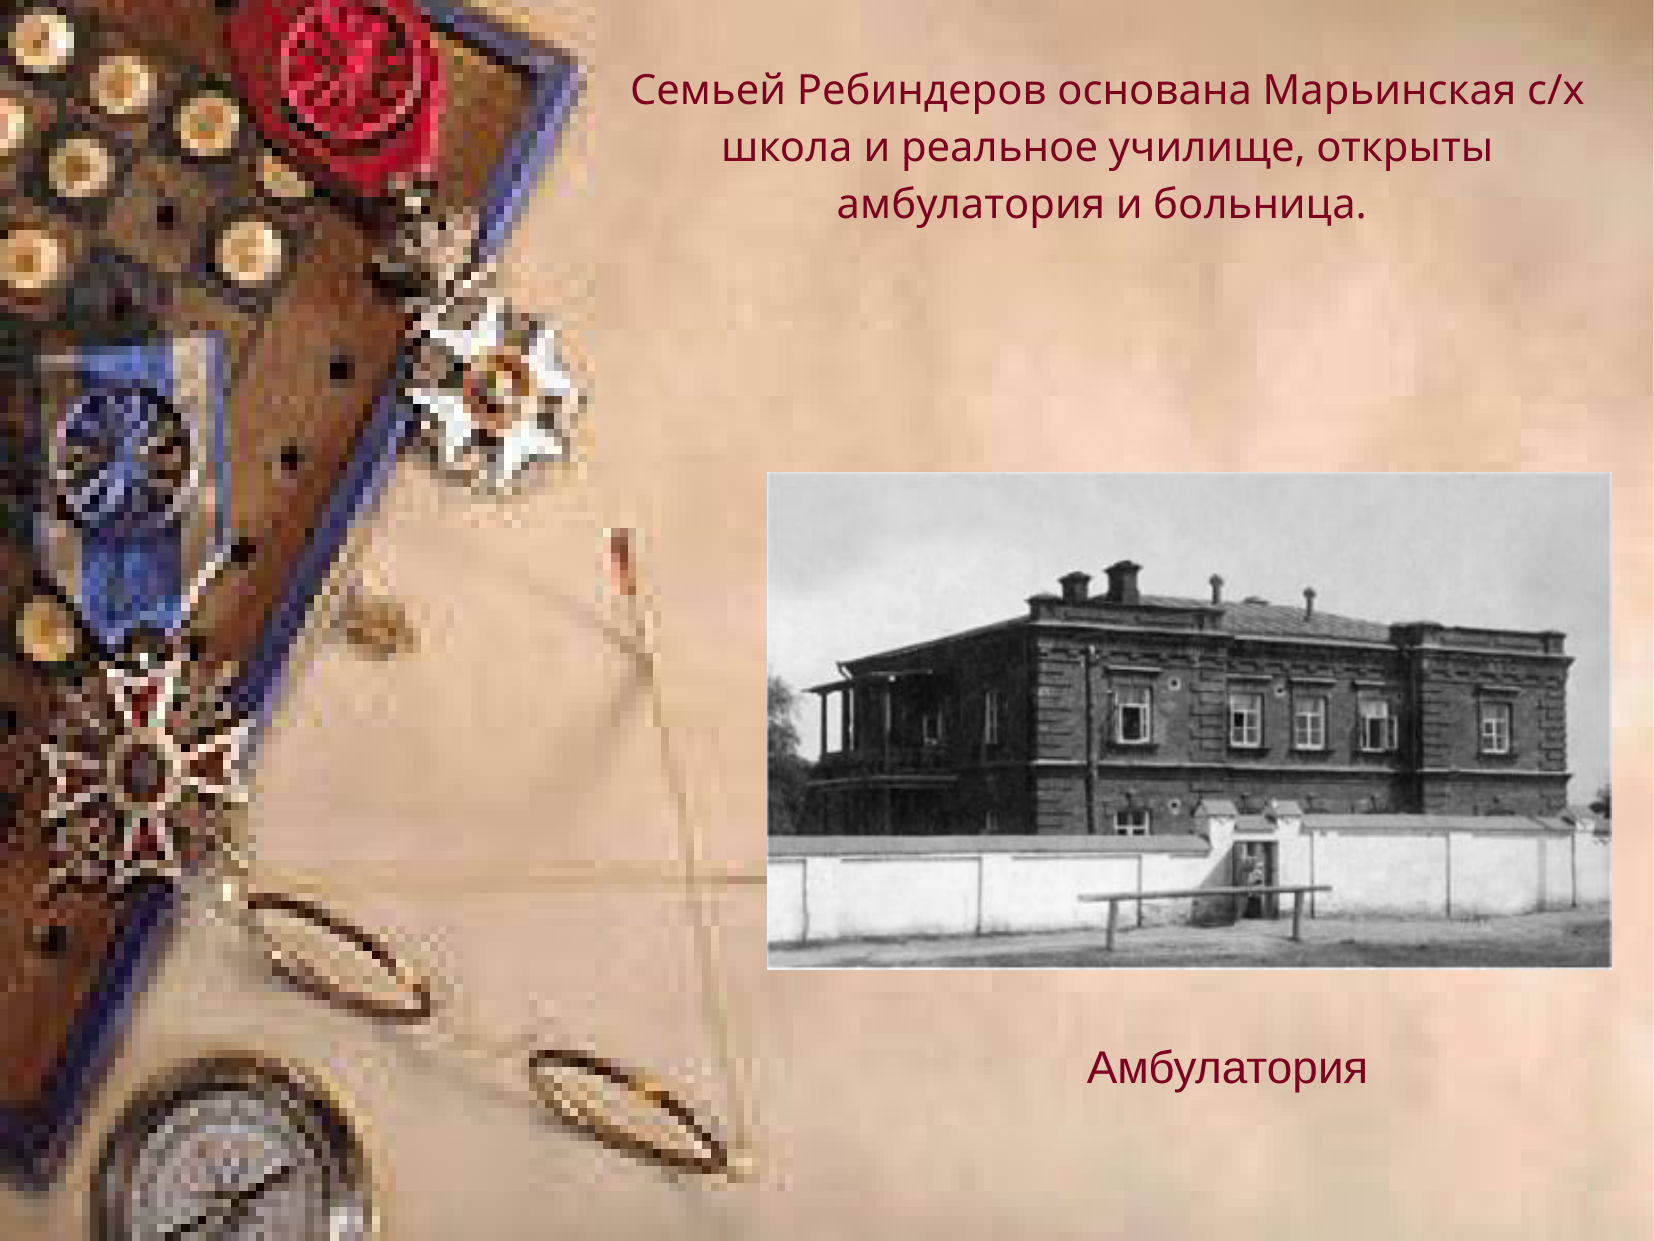

# Семьей Ребиндеров основана Марьинская с/х школа и реальное училище, открыты амбулатория и больница.
Амбулатория